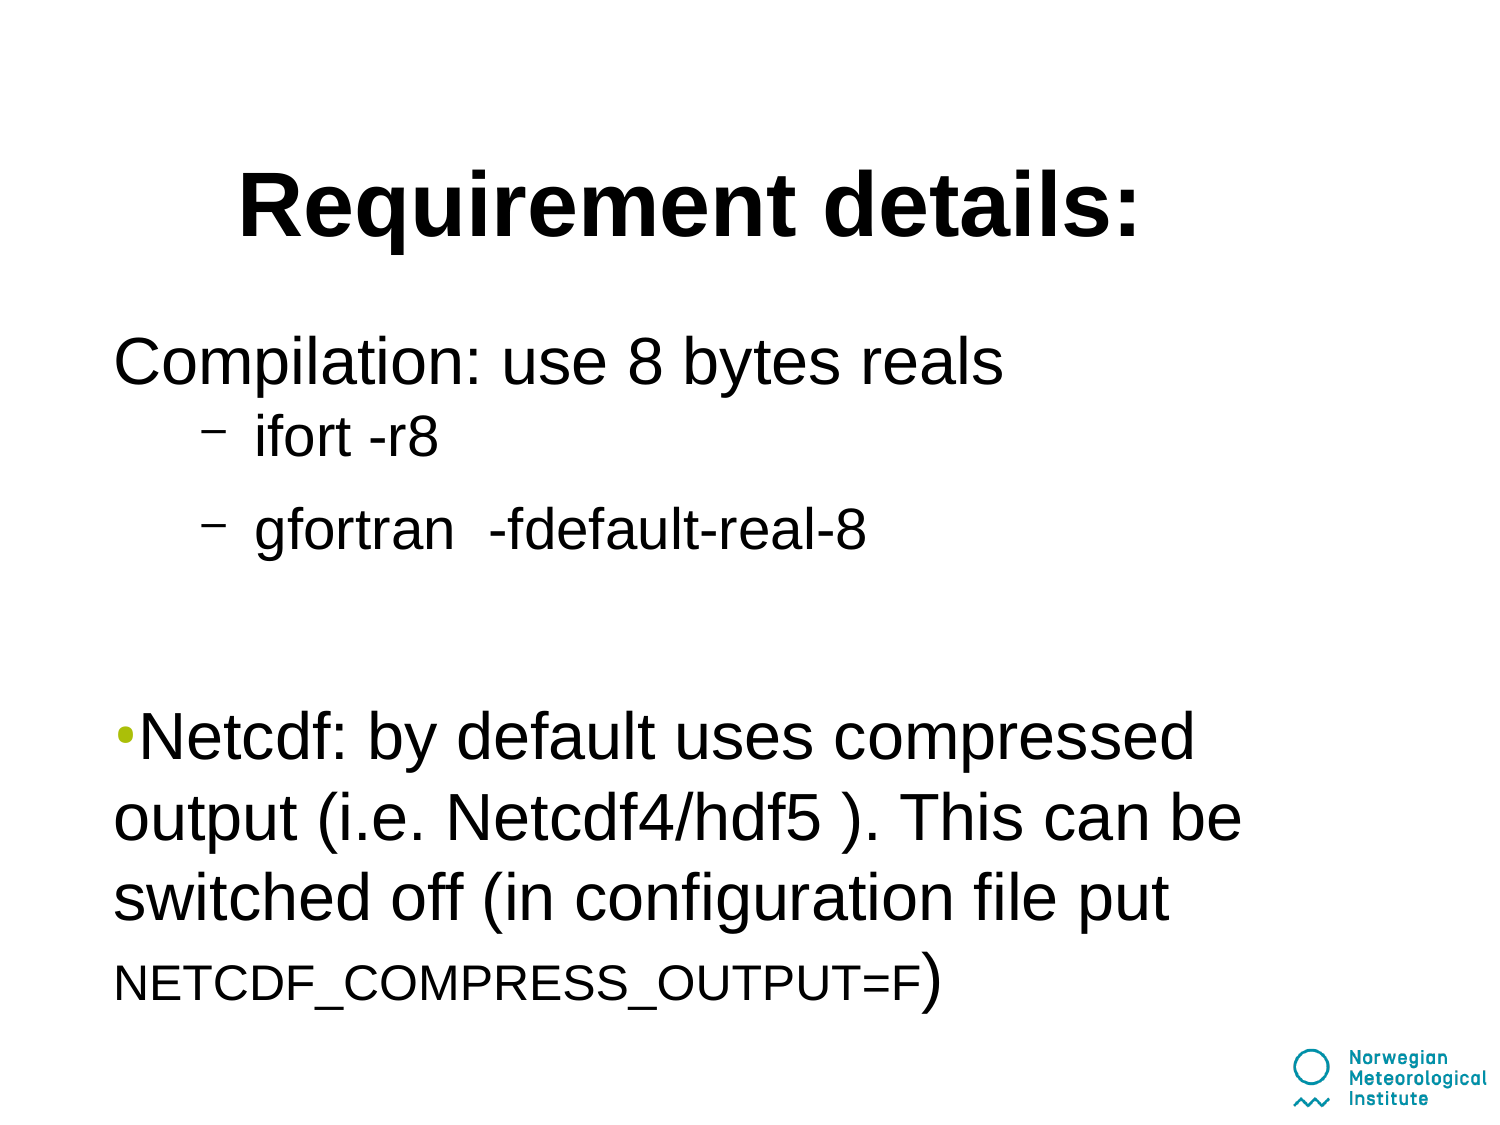

# Requirement details:
Compilation: use 8 bytes reals
ifort -r8
gfortran -fdefault-real-8
Netcdf: by default uses compressed output (i.e. Netcdf4/hdf5 ). This can be switched off (in configuration file put NETCDF_COMPRESS_OUTPUT=F)